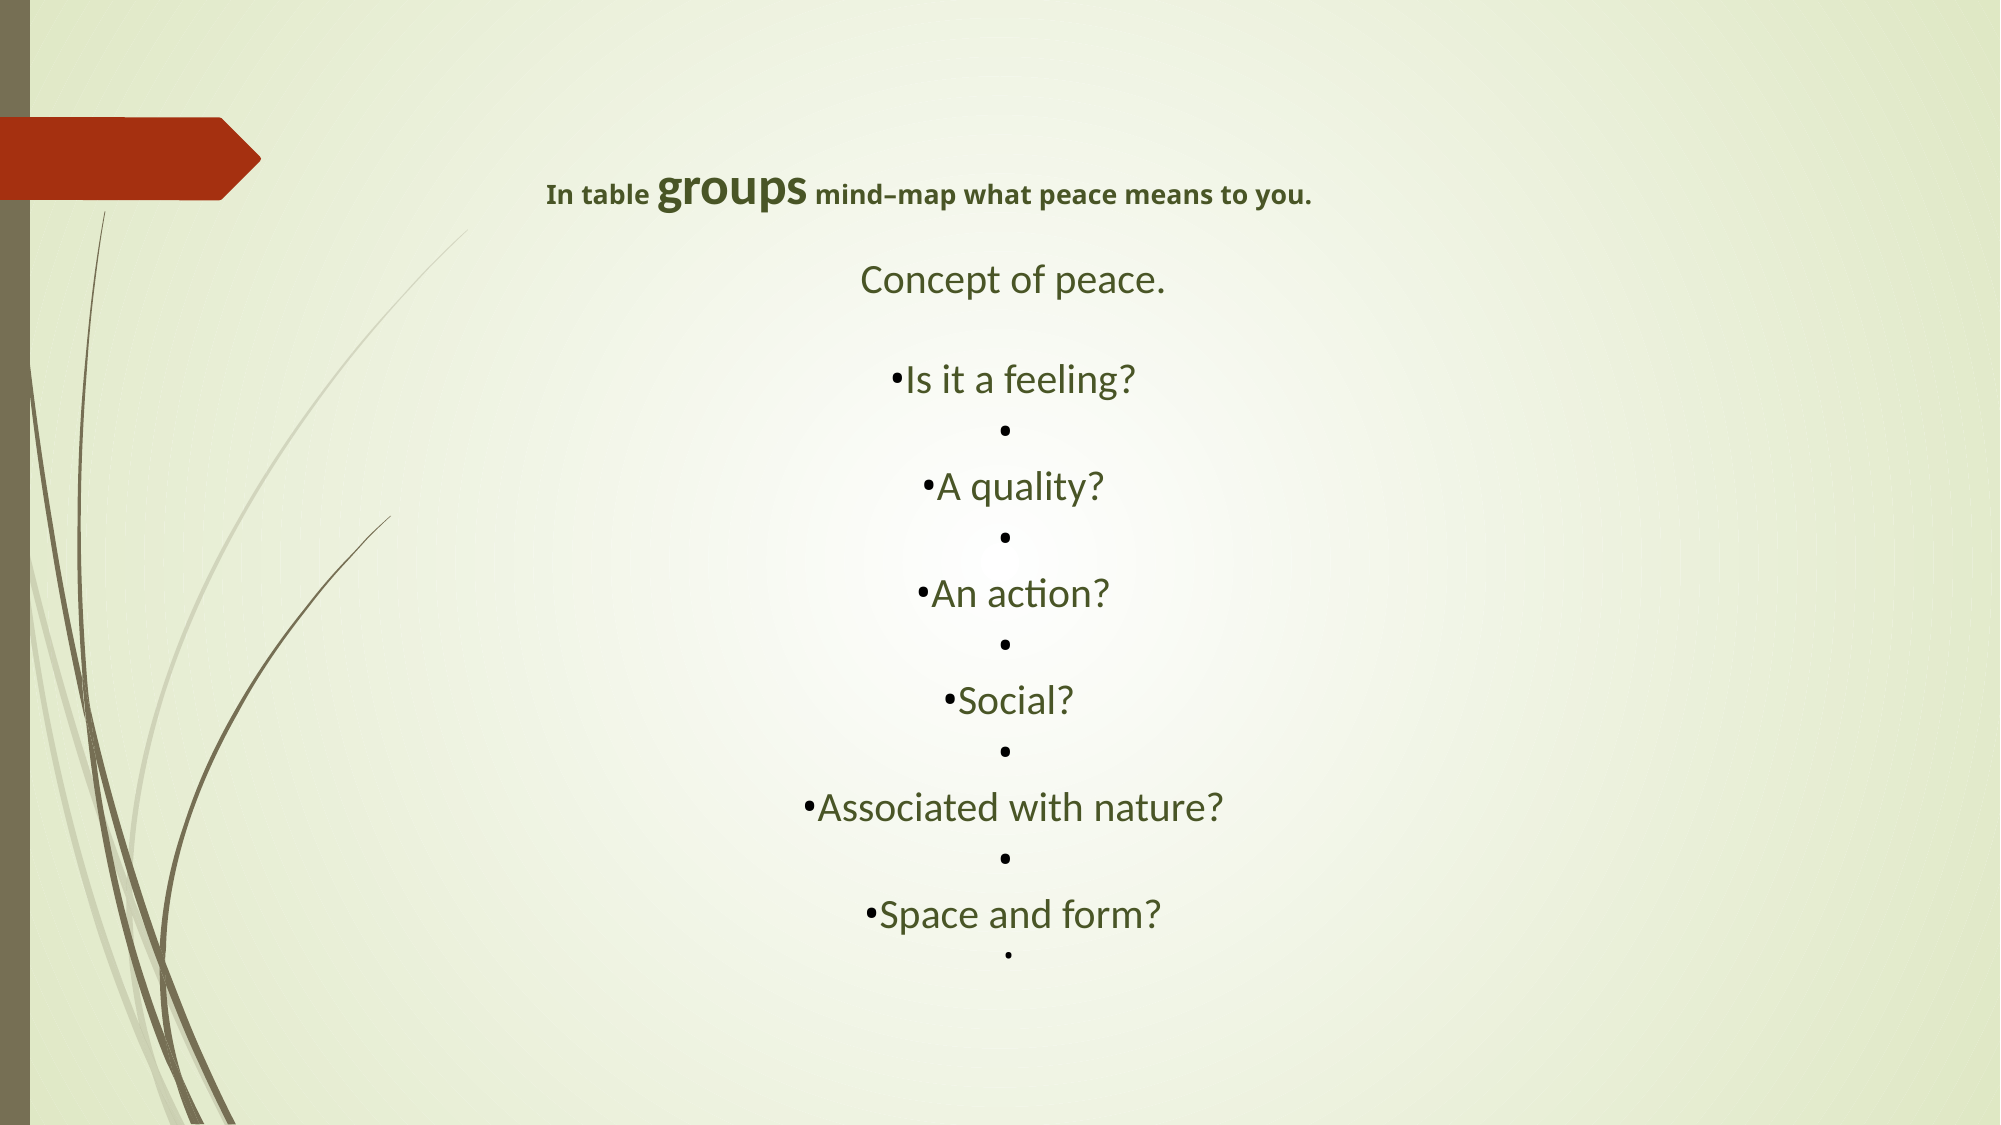

In table groups mind–map what peace means to you.
Concept of peace.
Is it a feeling?
A quality?
An action?
Social?
Associated with nature?
Space and form?